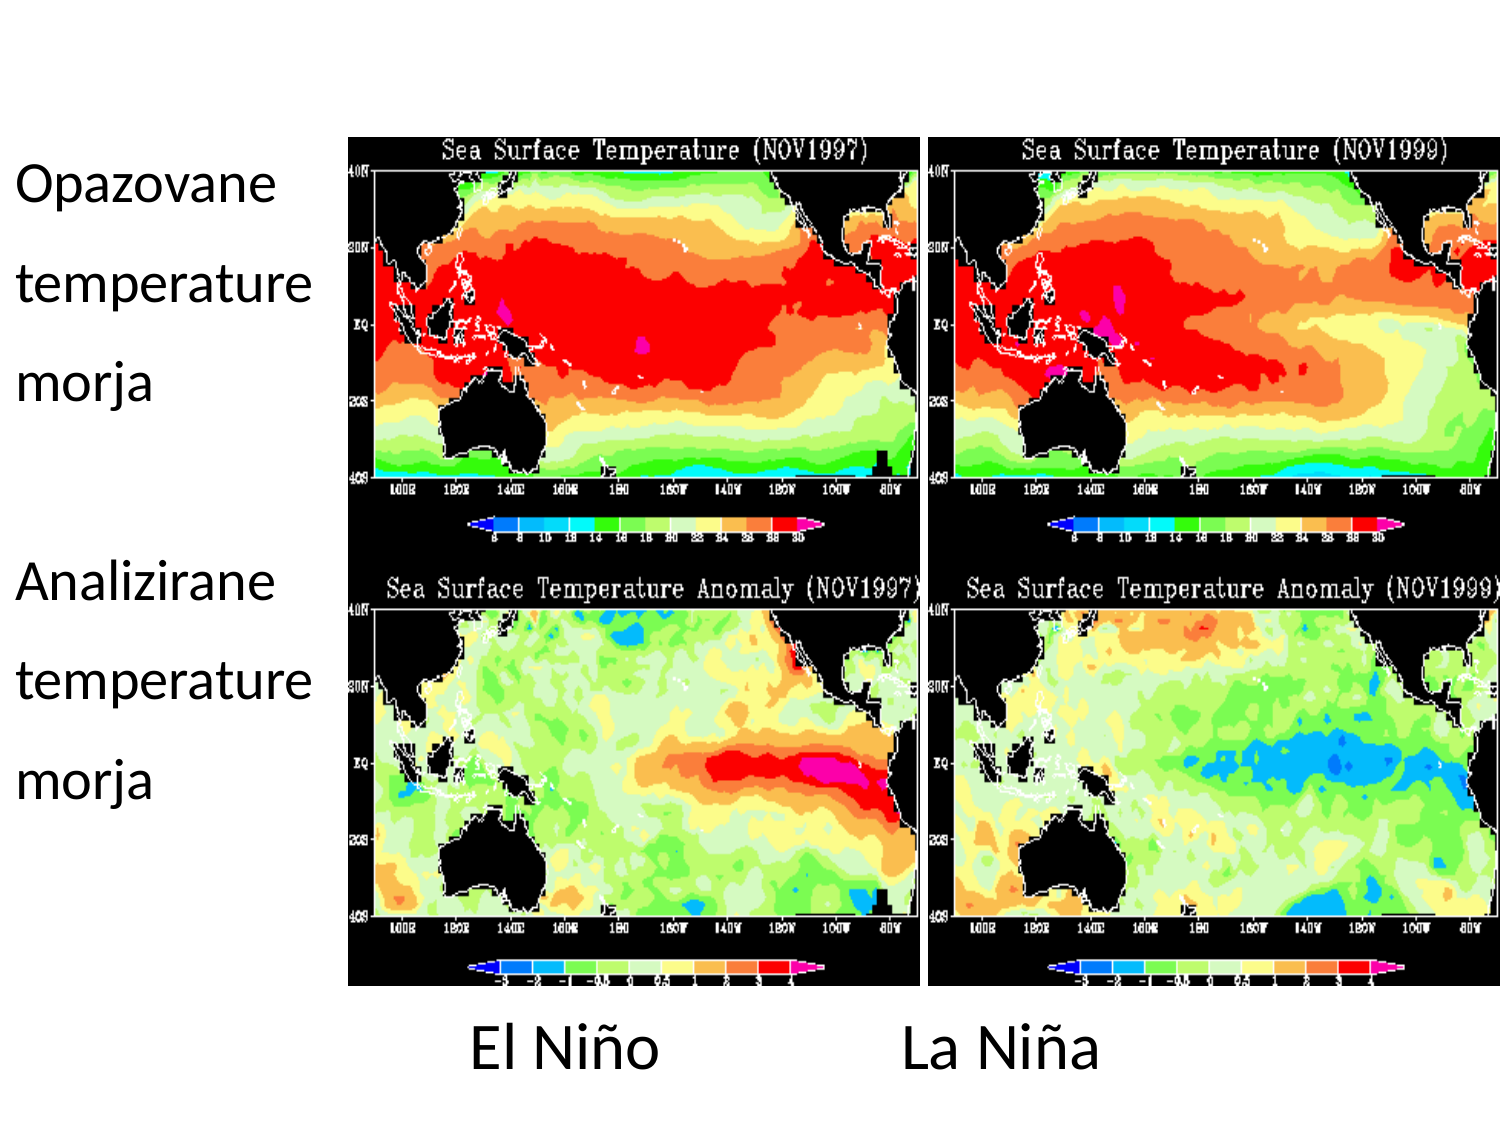

# Opazovane
temperature
morja
Analizirane
temperature
morja
El Niño				La Niña